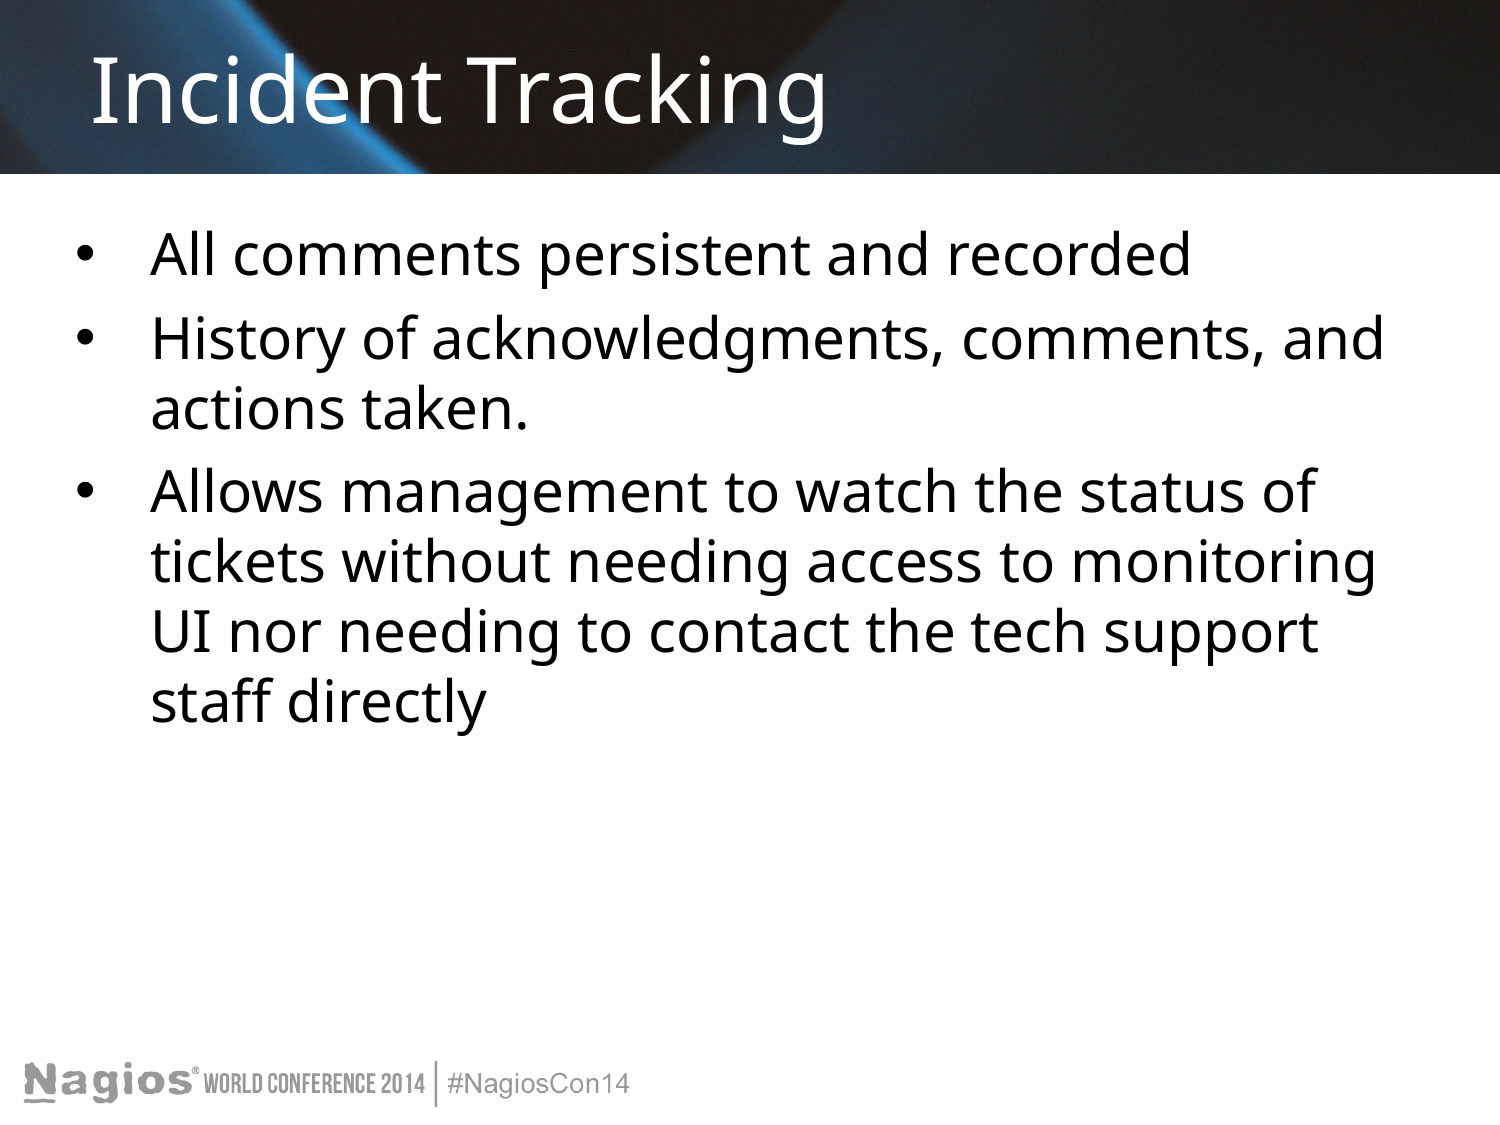

# Incident Tracking
All comments persistent and recorded
History of acknowledgments, comments, and actions taken.
Allows management to watch the status of tickets without needing access to monitoring UI nor needing to contact the tech support staff directly